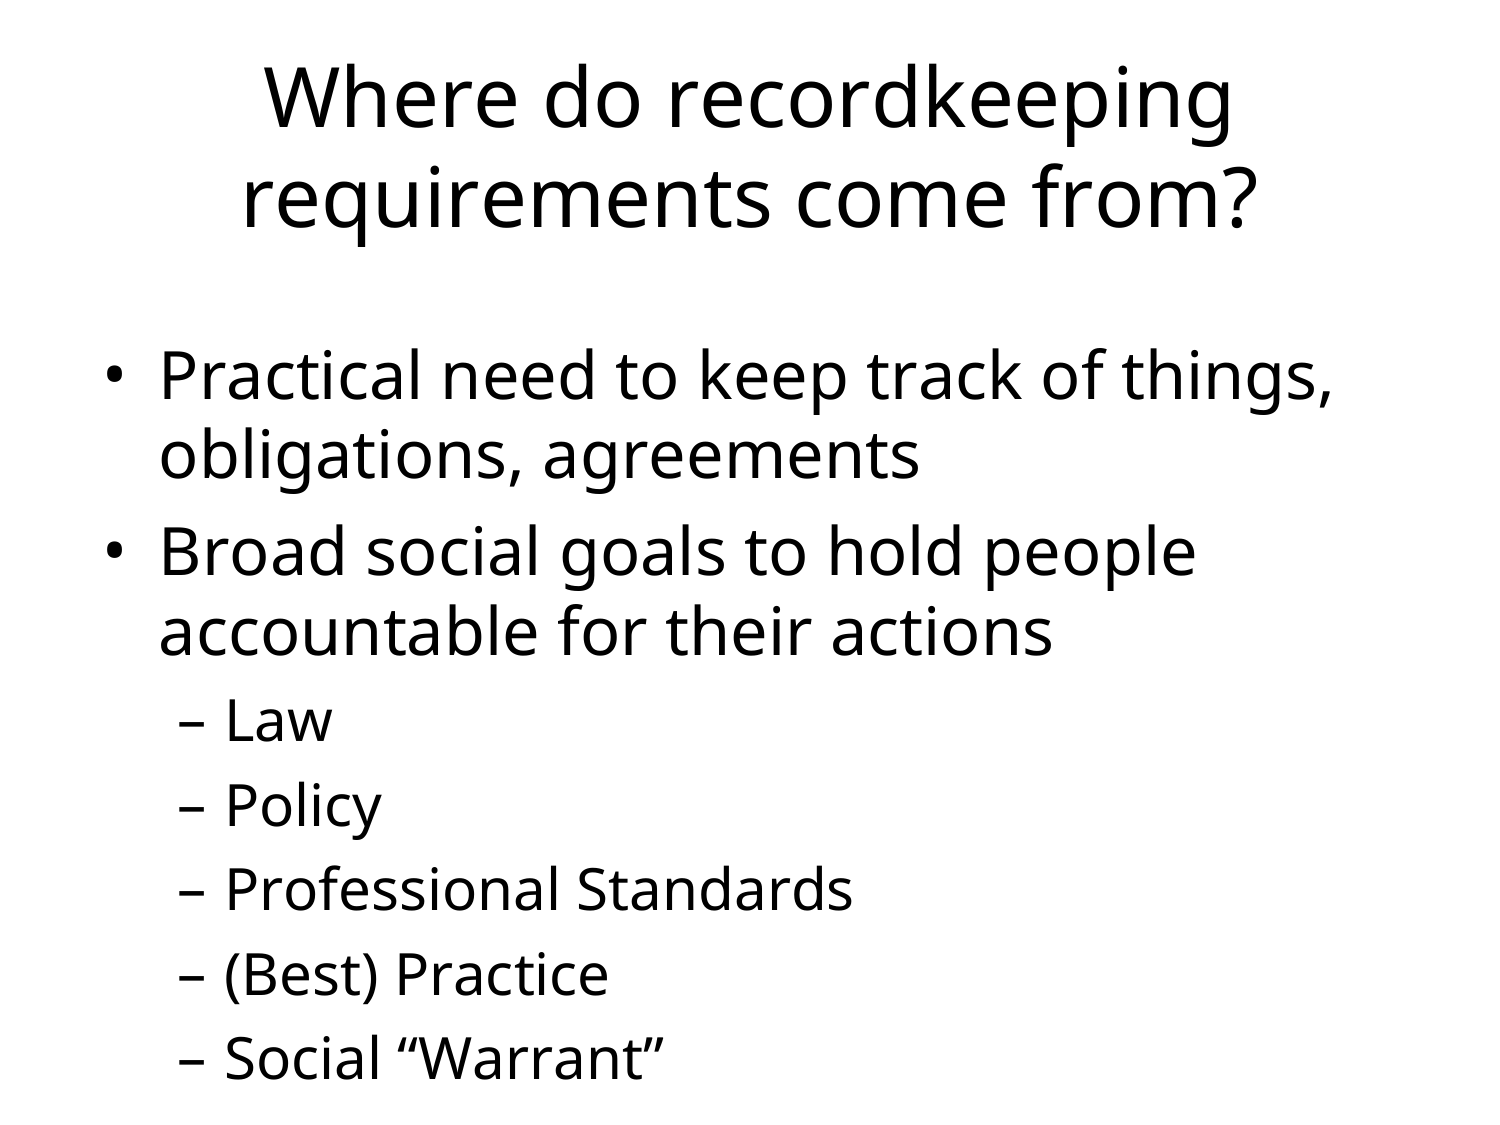

# Where do recordkeeping requirements come from?
Practical need to keep track of things, obligations, agreements
Broad social goals to hold people accountable for their actions
Law
Policy
Professional Standards
(Best) Practice
Social “Warrant”